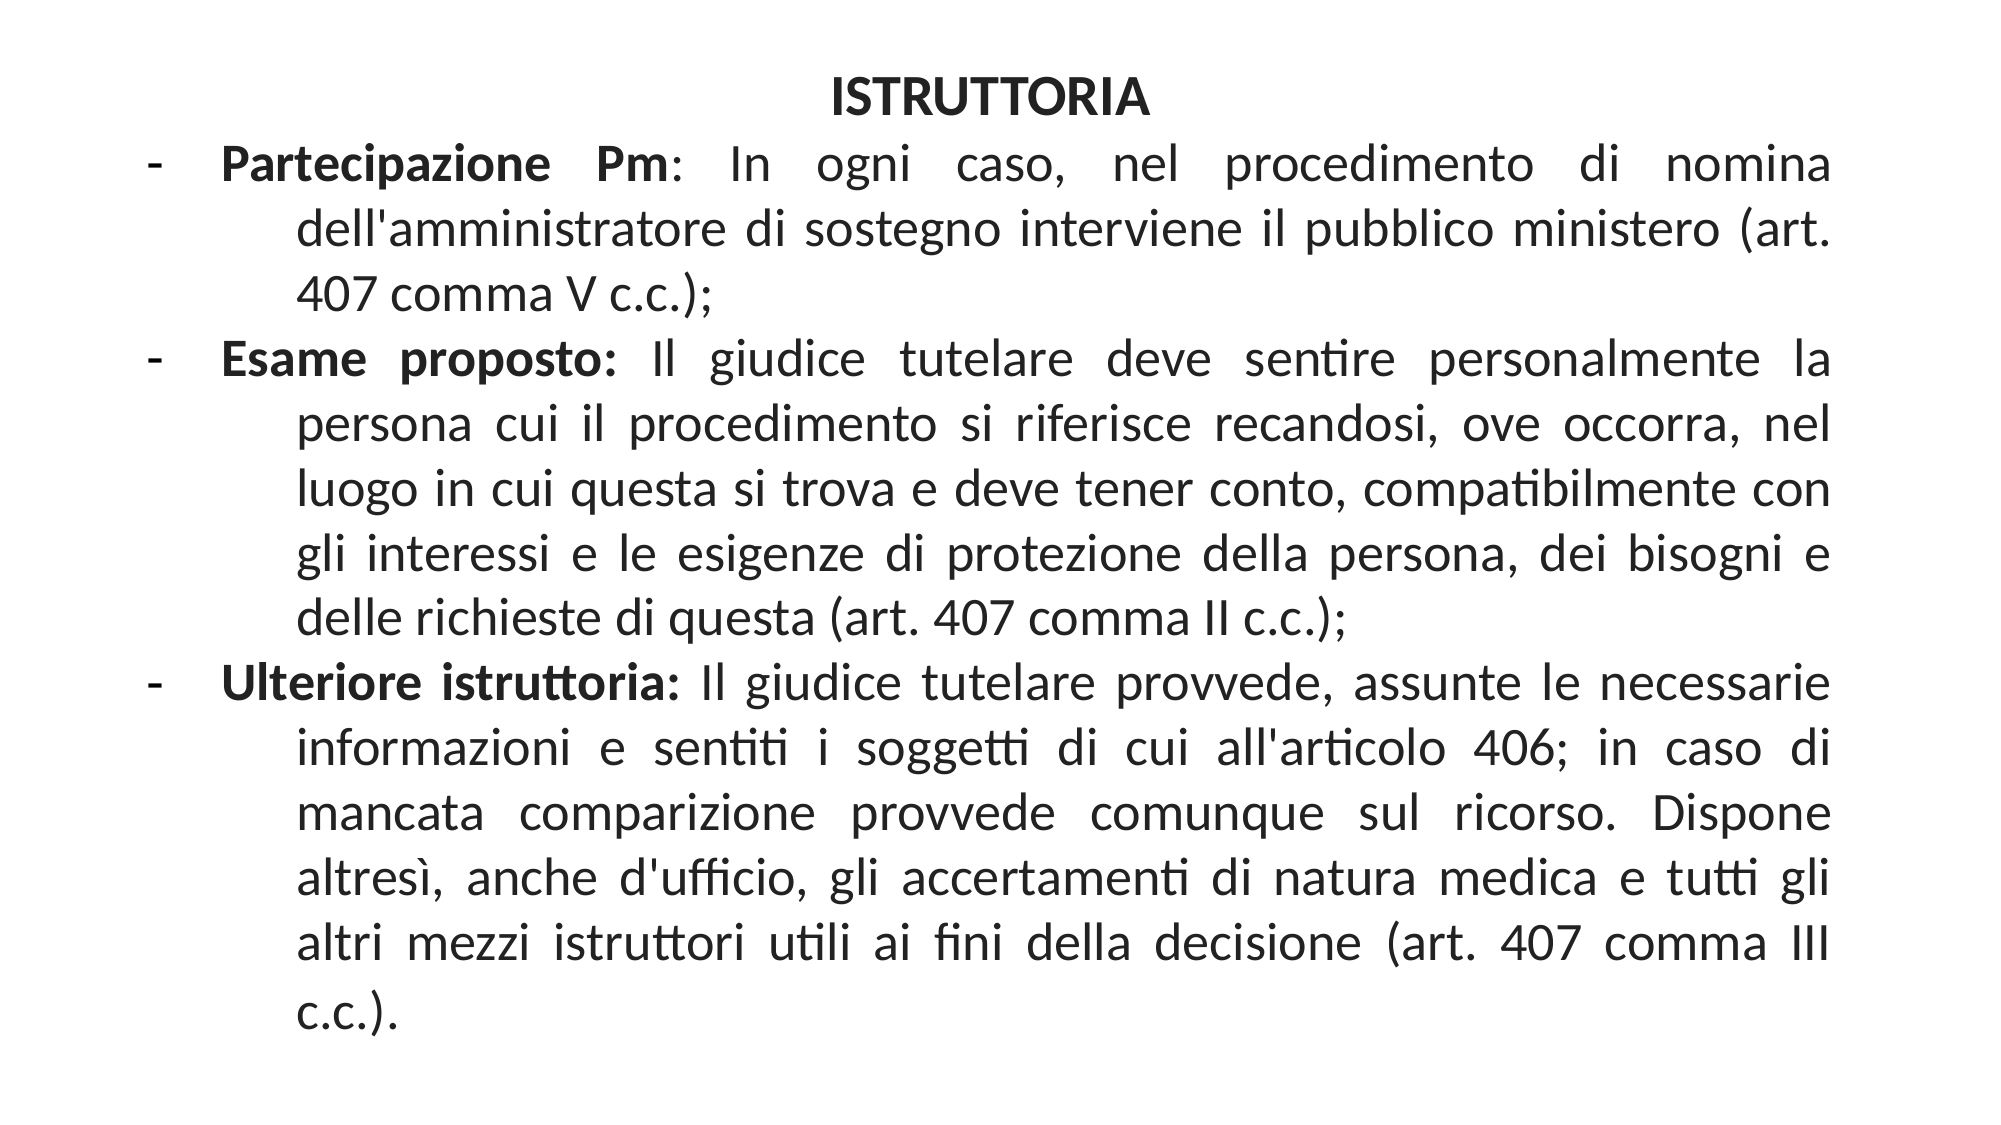

ISTRUTTORIA
Partecipazione Pm: In ogni caso, nel procedimento di nomina dell'amministratore di sostegno interviene il pubblico ministero (art. 407 comma V c.c.);
Esame proposto: Il giudice tutelare deve sentire personalmente la persona cui il procedimento si riferisce recandosi, ove occorra, nel luogo in cui questa si trova e deve tener conto, compatibilmente con gli interessi e le esigenze di protezione della persona, dei bisogni e delle richieste di questa (art. 407 comma II c.c.);
Ulteriore istruttoria: Il giudice tutelare provvede, assunte le necessarie informazioni e sentiti i soggetti di cui all'articolo 406; in caso di mancata comparizione provvede comunque sul ricorso. Dispone altresì, anche d'ufficio, gli accertamenti di natura medica e tutti gli altri mezzi istruttori utili ai fini della decisione (art. 407 comma III c.c.).